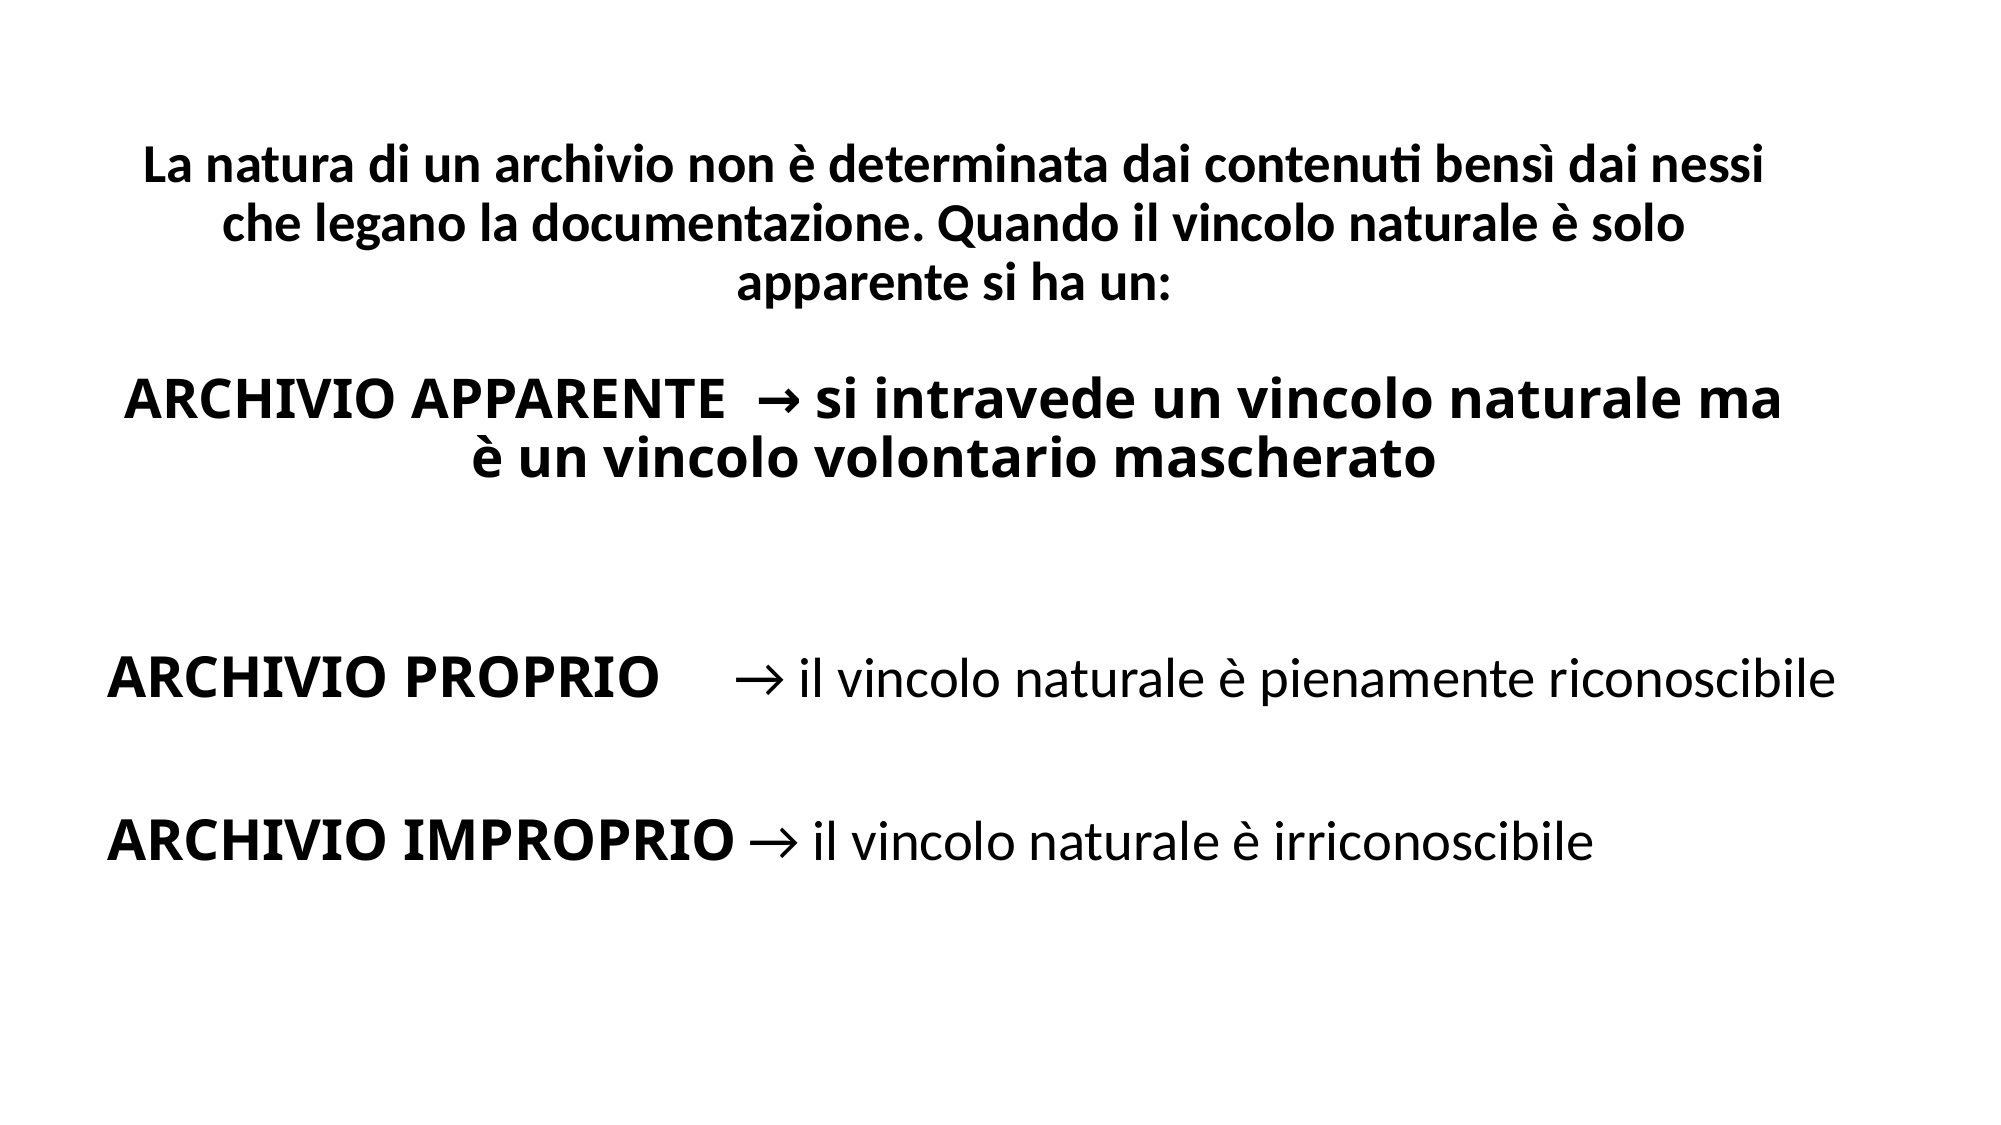

# La natura di un archivio non è determinata dai contenuti bensì dai nessi che legano la documentazione. Quando il vincolo naturale è solo apparente si ha un: ARCHIVIO APPARENTE → si intravede un vincolo naturale ma è un vincolo volontario mascherato
ARCHIVIO PROPRIO → il vincolo naturale è pienamente riconoscibile
ARCHIVIO IMPROPRIO → il vincolo naturale è irriconoscibile